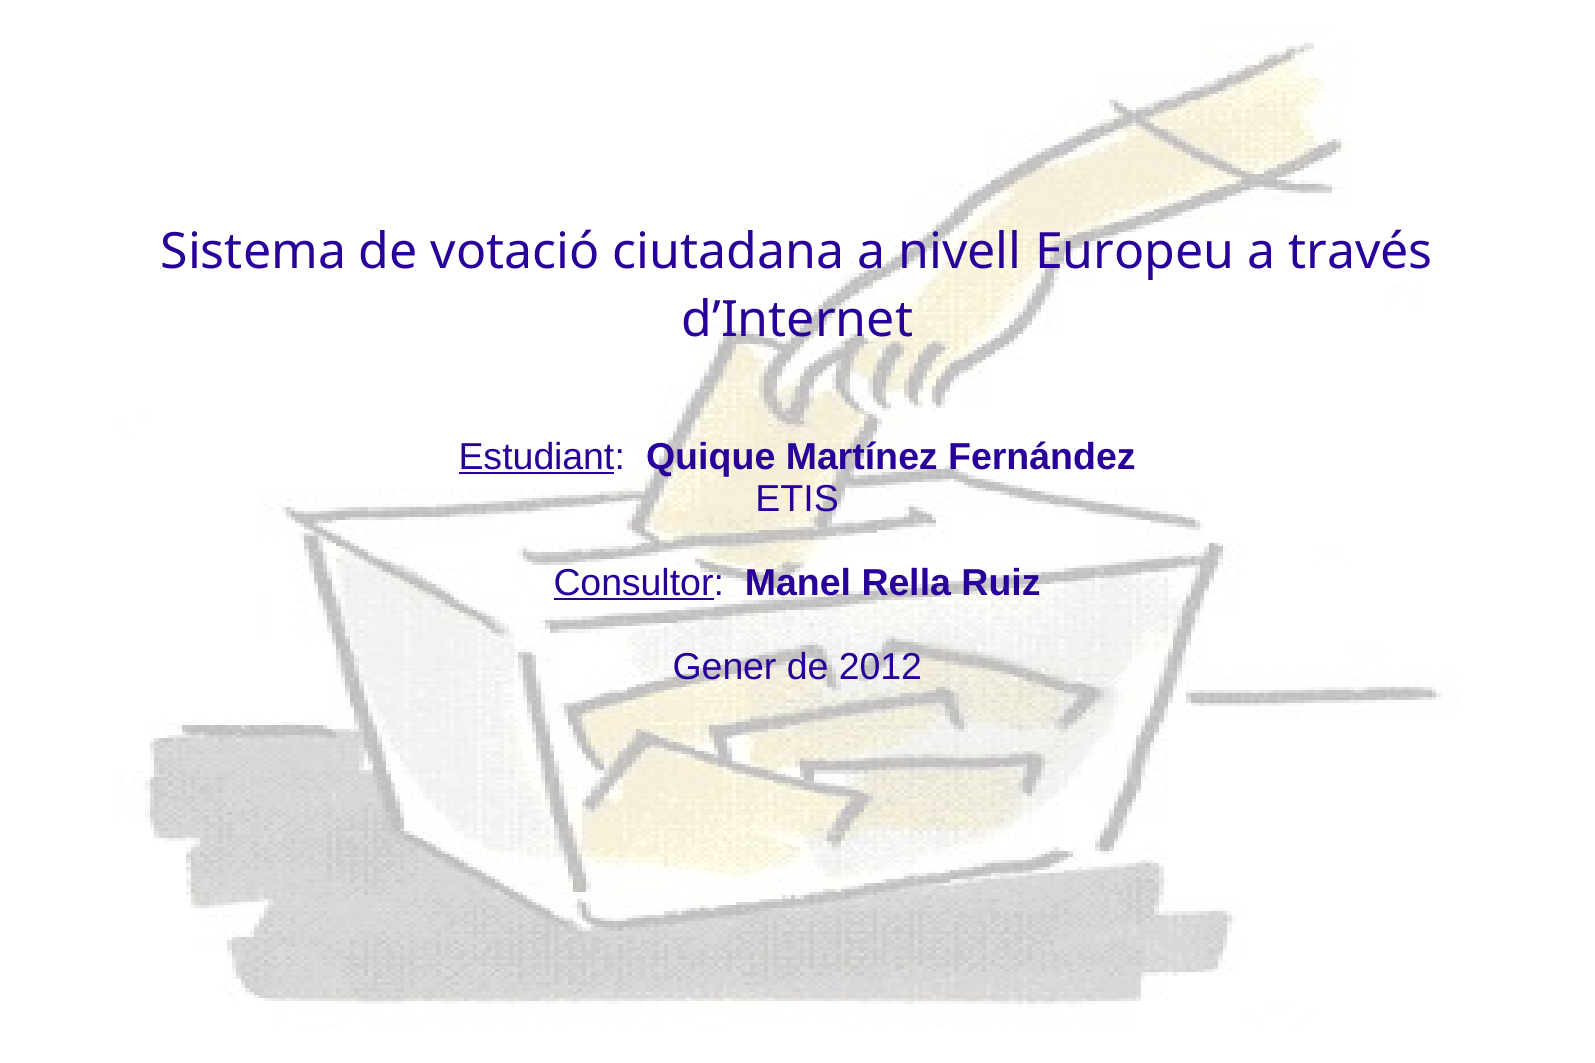

# Sistema de votació ciutadana a nivell Europeu a través d’Internet Estudiant: Quique Martínez Fernández ETIS Consultor: Manel Rella Ruiz Gener de 2012